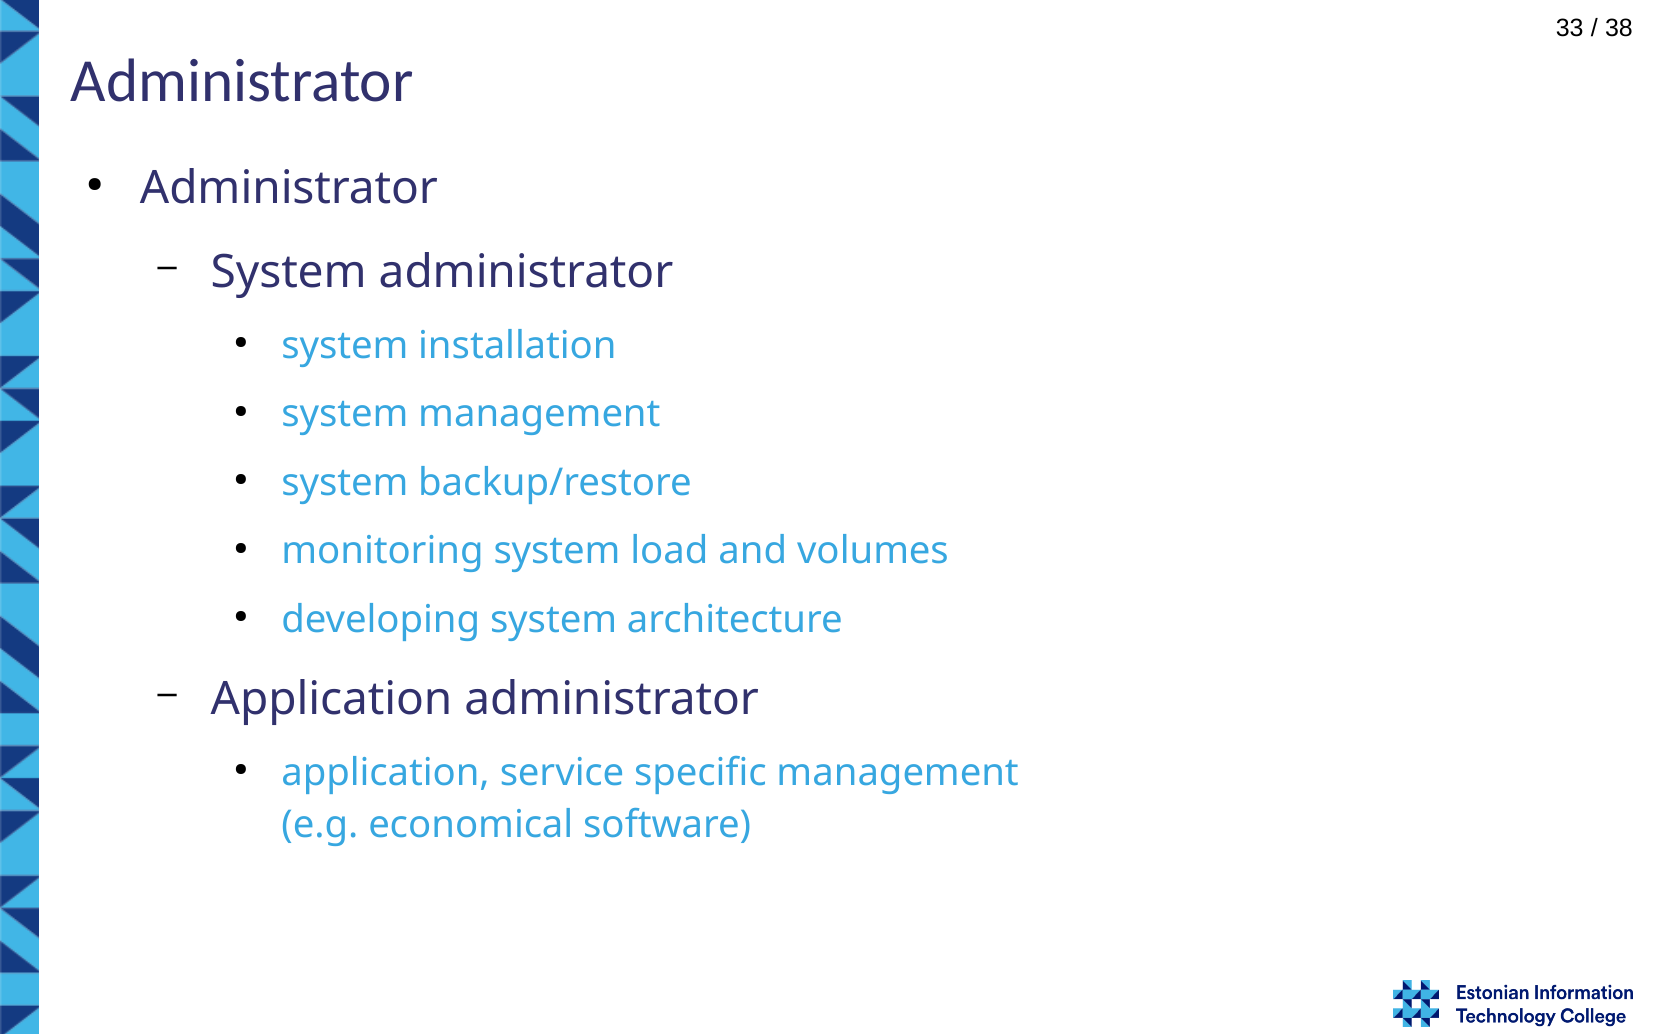

# Administrator
Administrator
System administrator
system installation
system management
system backup/restore
monitoring system load and volumes
developing system architecture
Application administrator
application, service specific management
(e.g. economical software)